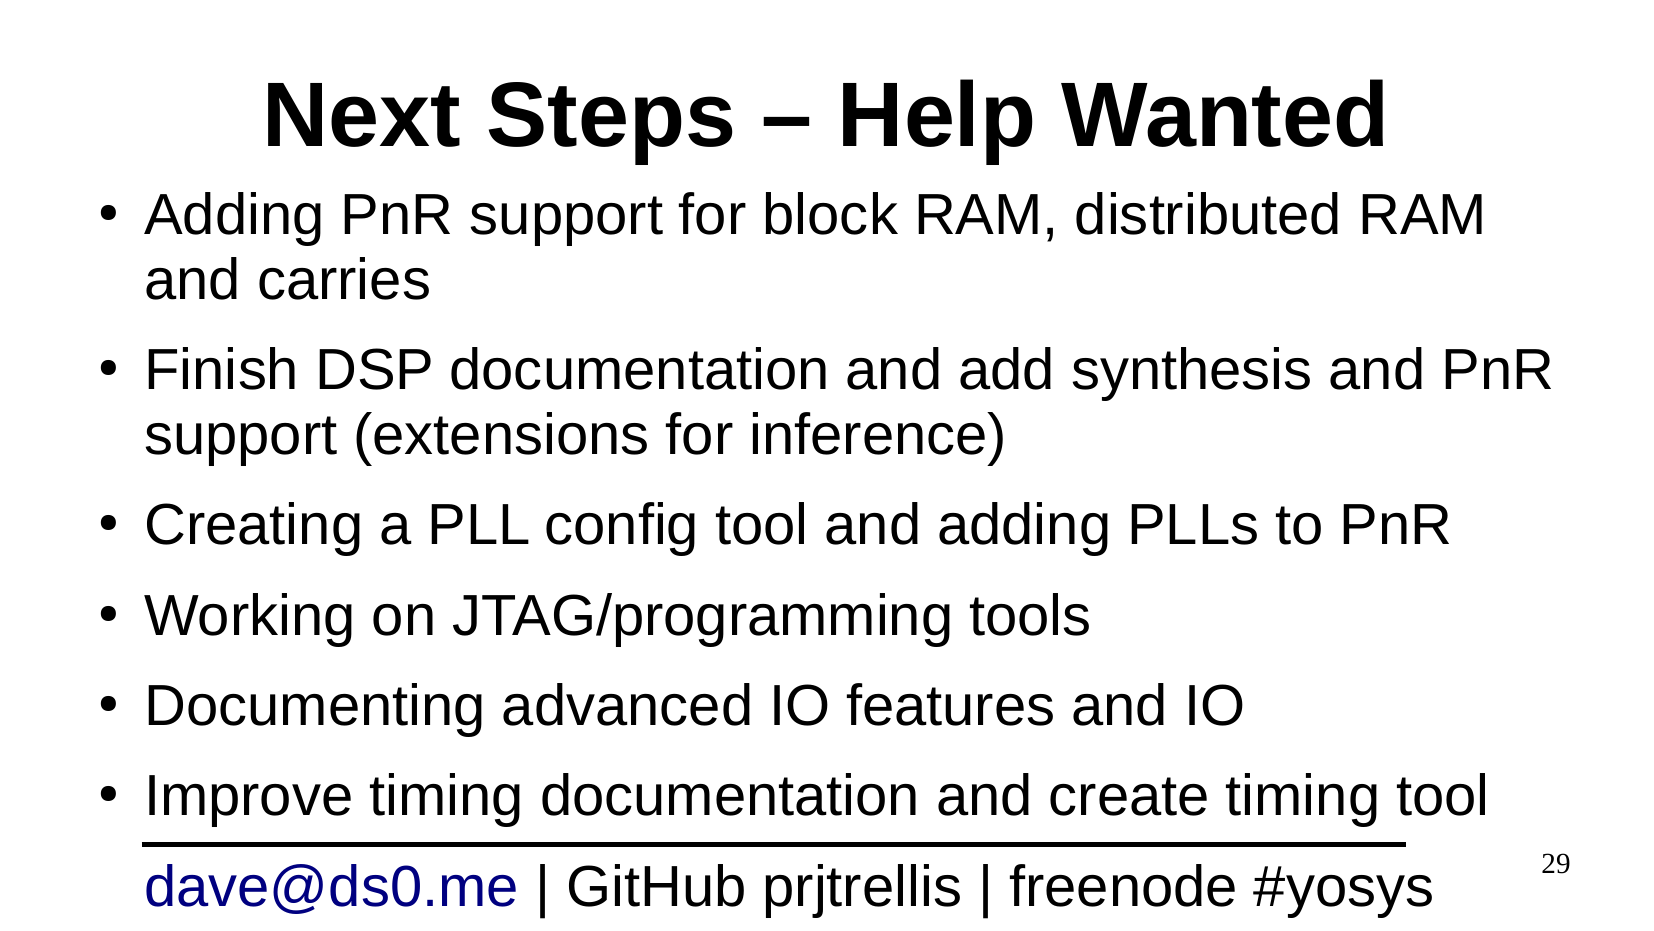

# Next Steps – Help Wanted
Adding PnR support for block RAM, distributed RAM and carries
Finish DSP documentation and add synthesis and PnR support (extensions for inference)
Creating a PLL config tool and adding PLLs to PnR
Working on JTAG/programming tools
Documenting advanced IO features and IO
Improve timing documentation and create timing tool
dave@ds0.me | GitHub prjtrellis | freenode #yosys